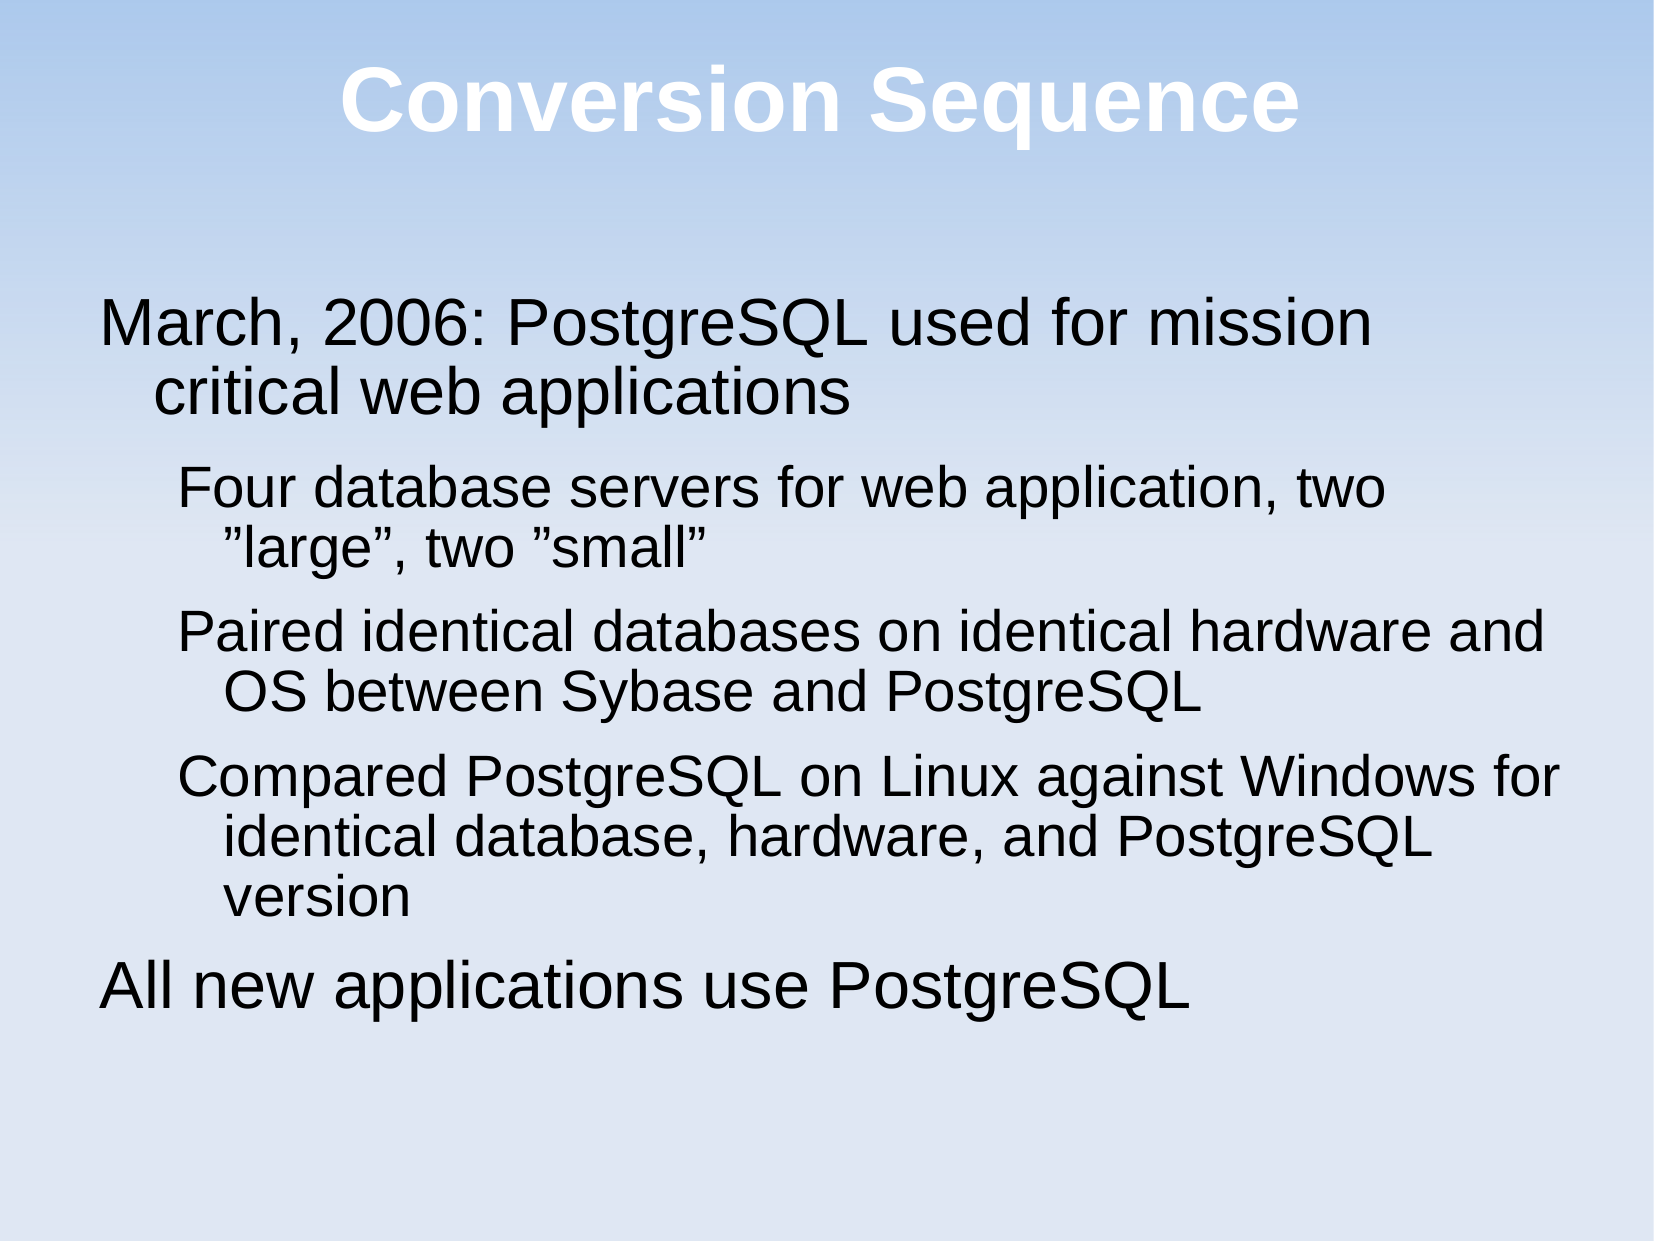

# Conversion Sequence
March, 2006: PostgreSQL used for mission critical web applications
Four database servers for web application, two ”large”, two ”small”
Paired identical databases on identical hardware and OS between Sybase and PostgreSQL
Compared PostgreSQL on Linux against Windows for identical database, hardware, and PostgreSQL version
All new applications use PostgreSQL